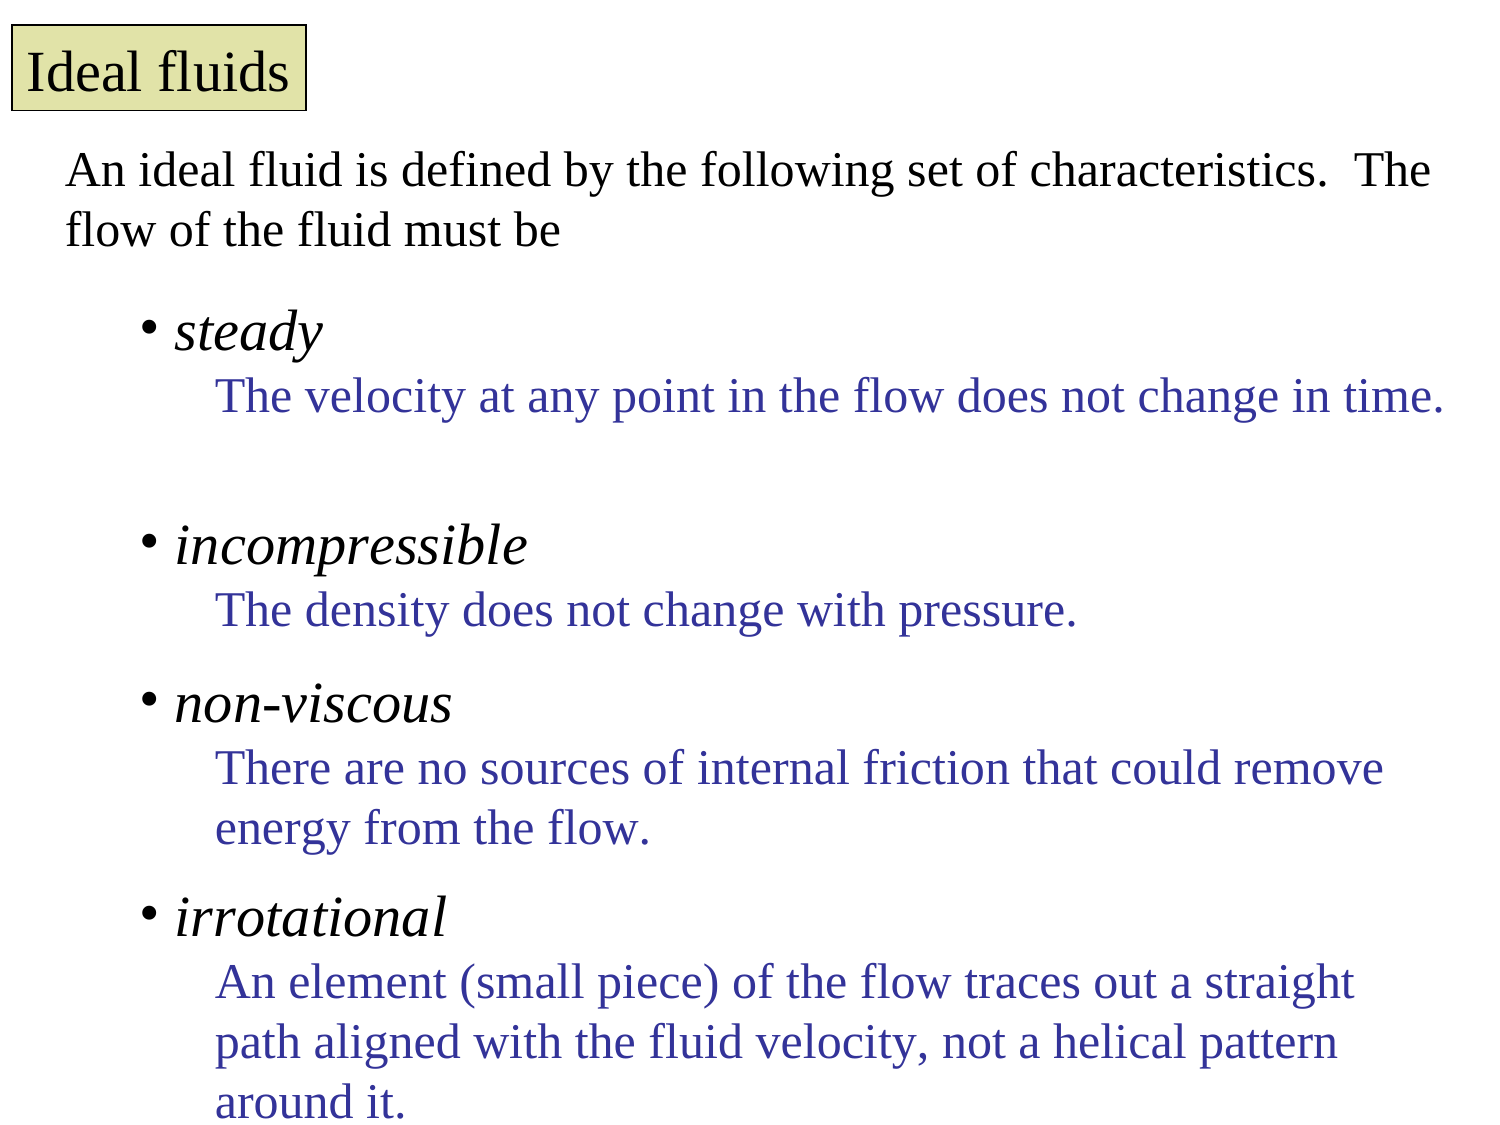

Ideal fluids
An ideal fluid is defined by the following set of characteristics. The flow of the fluid must be
 steady
The velocity at any point in the flow does not change in time.
 incompressible
The density does not change with pressure.
 non-viscous
There are no sources of internal friction that could remove energy from the flow.
 irrotational
An element (small piece) of the flow traces out a straight path aligned with the fluid velocity, not a helical pattern around it.